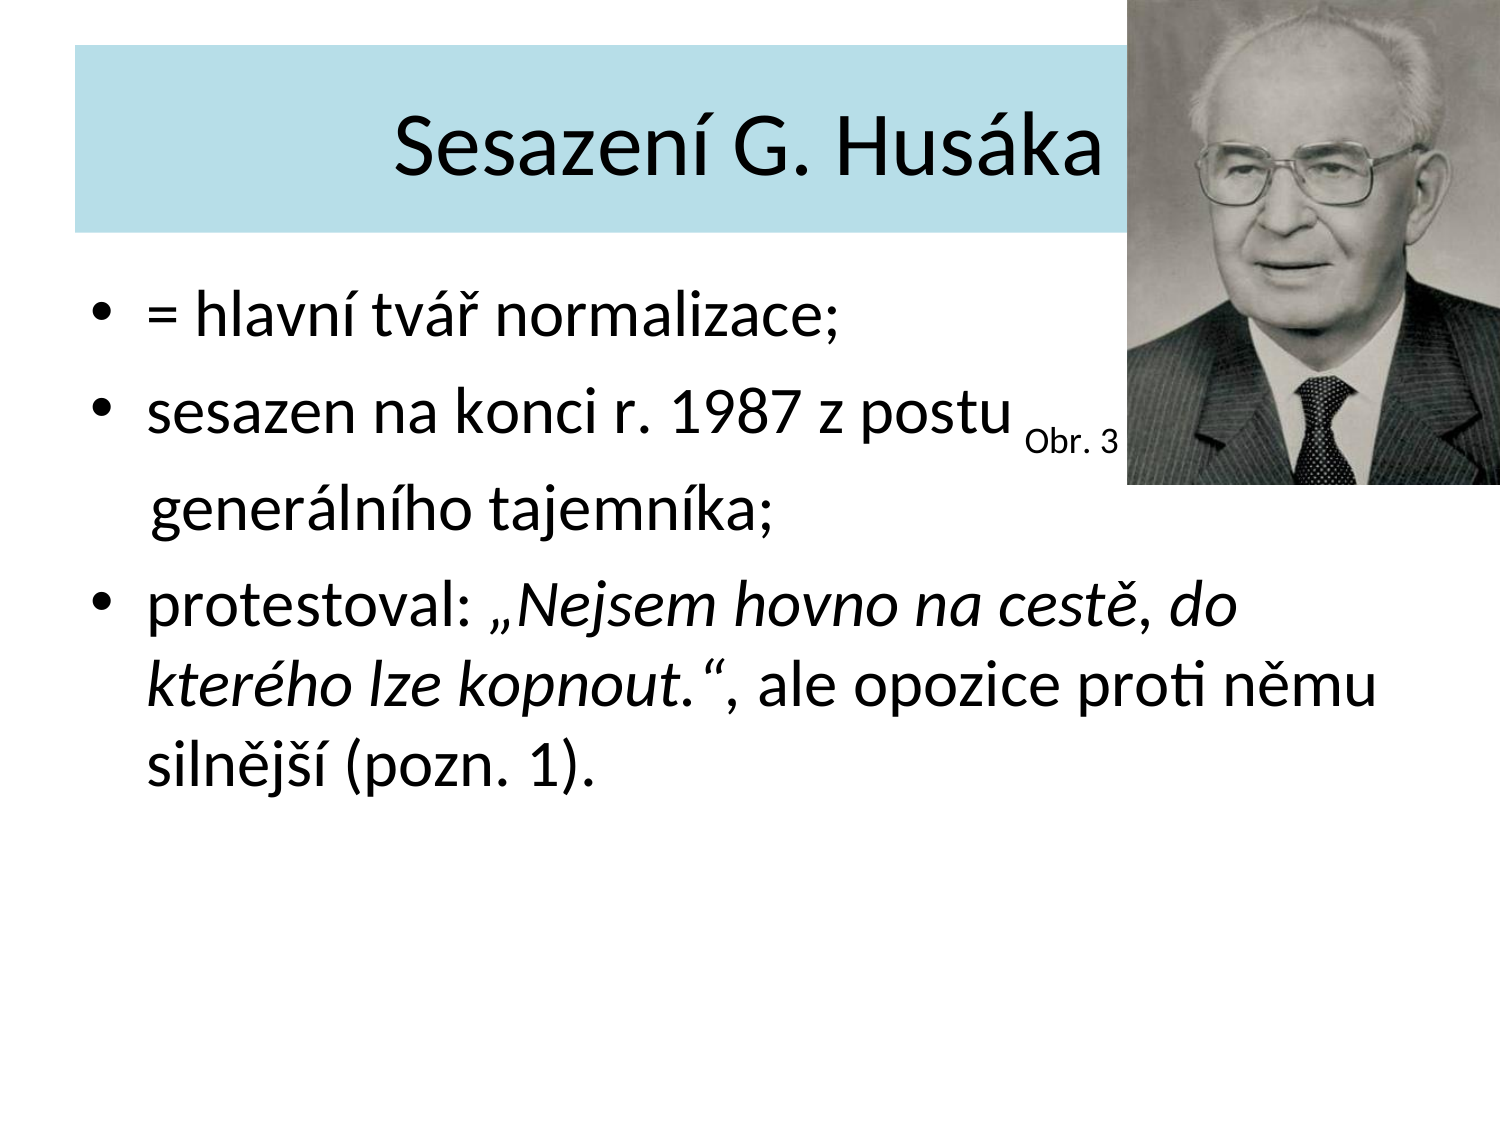

# Sesazení G. Husáka
= hlavní tvář normalizace;
sesazen na konci r. 1987 z postu
 generálního tajemníka;
protestoval: „Nejsem hovno na cestě, do kterého lze kopnout.“, ale opozice proti němu silnější (pozn. 1).
Obr. 3